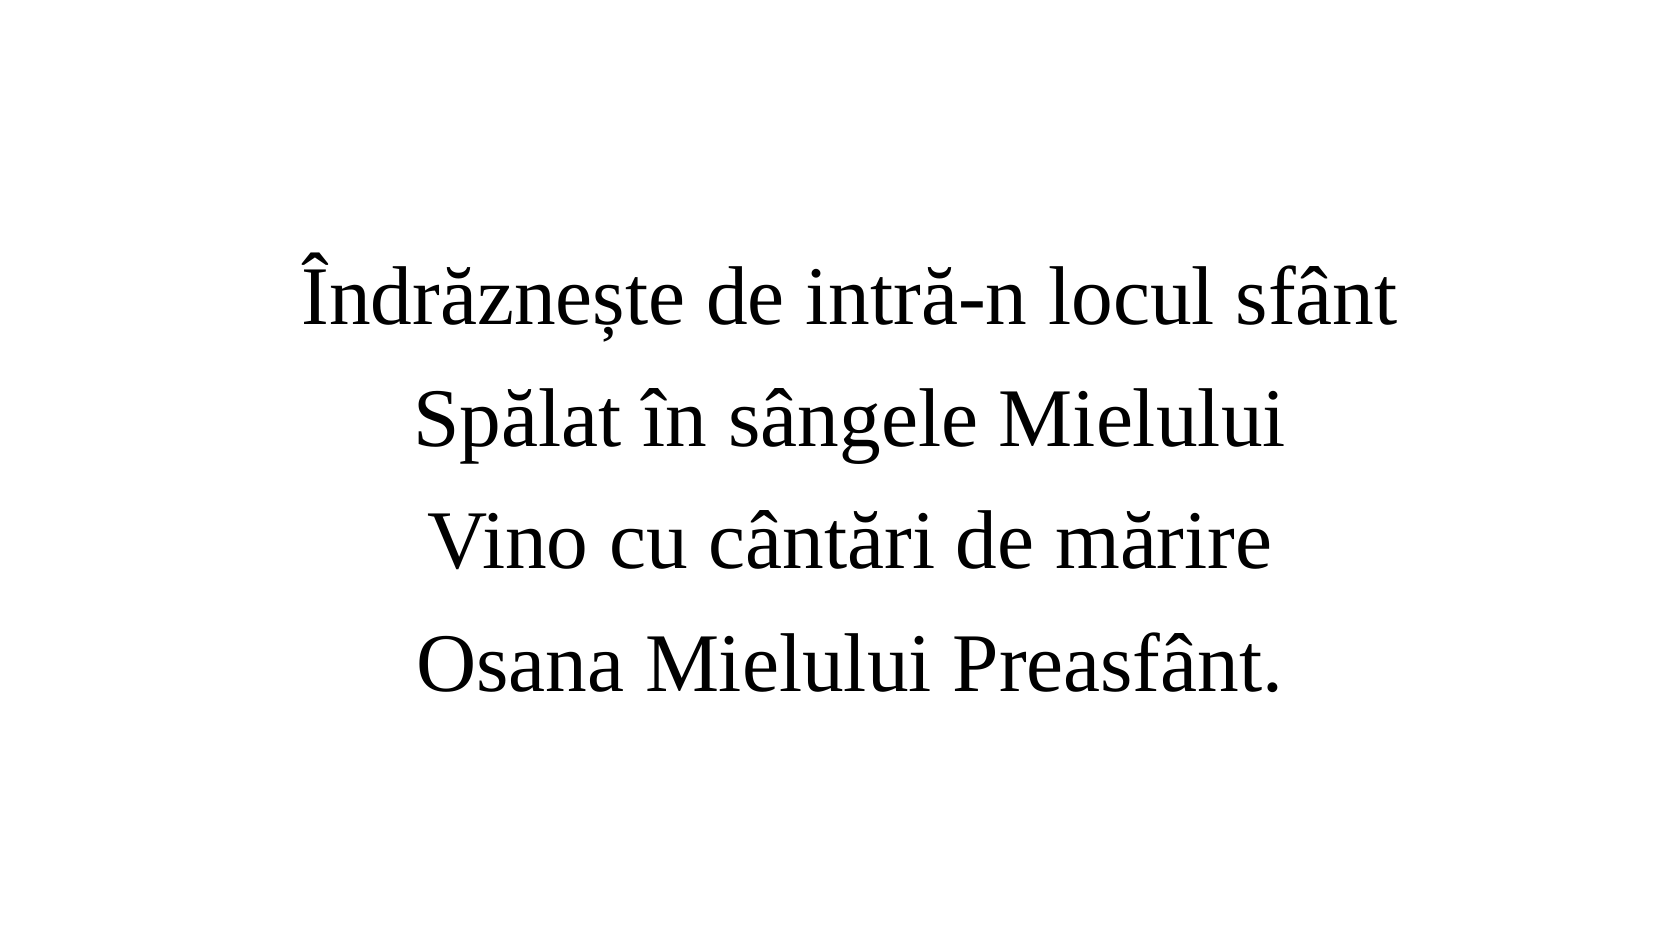

# Îndrăznește de intră-n locul sfânt
Spălat în sângele Mielului
Vino cu cântări de mărire
Osana Mielului Preasfânt.